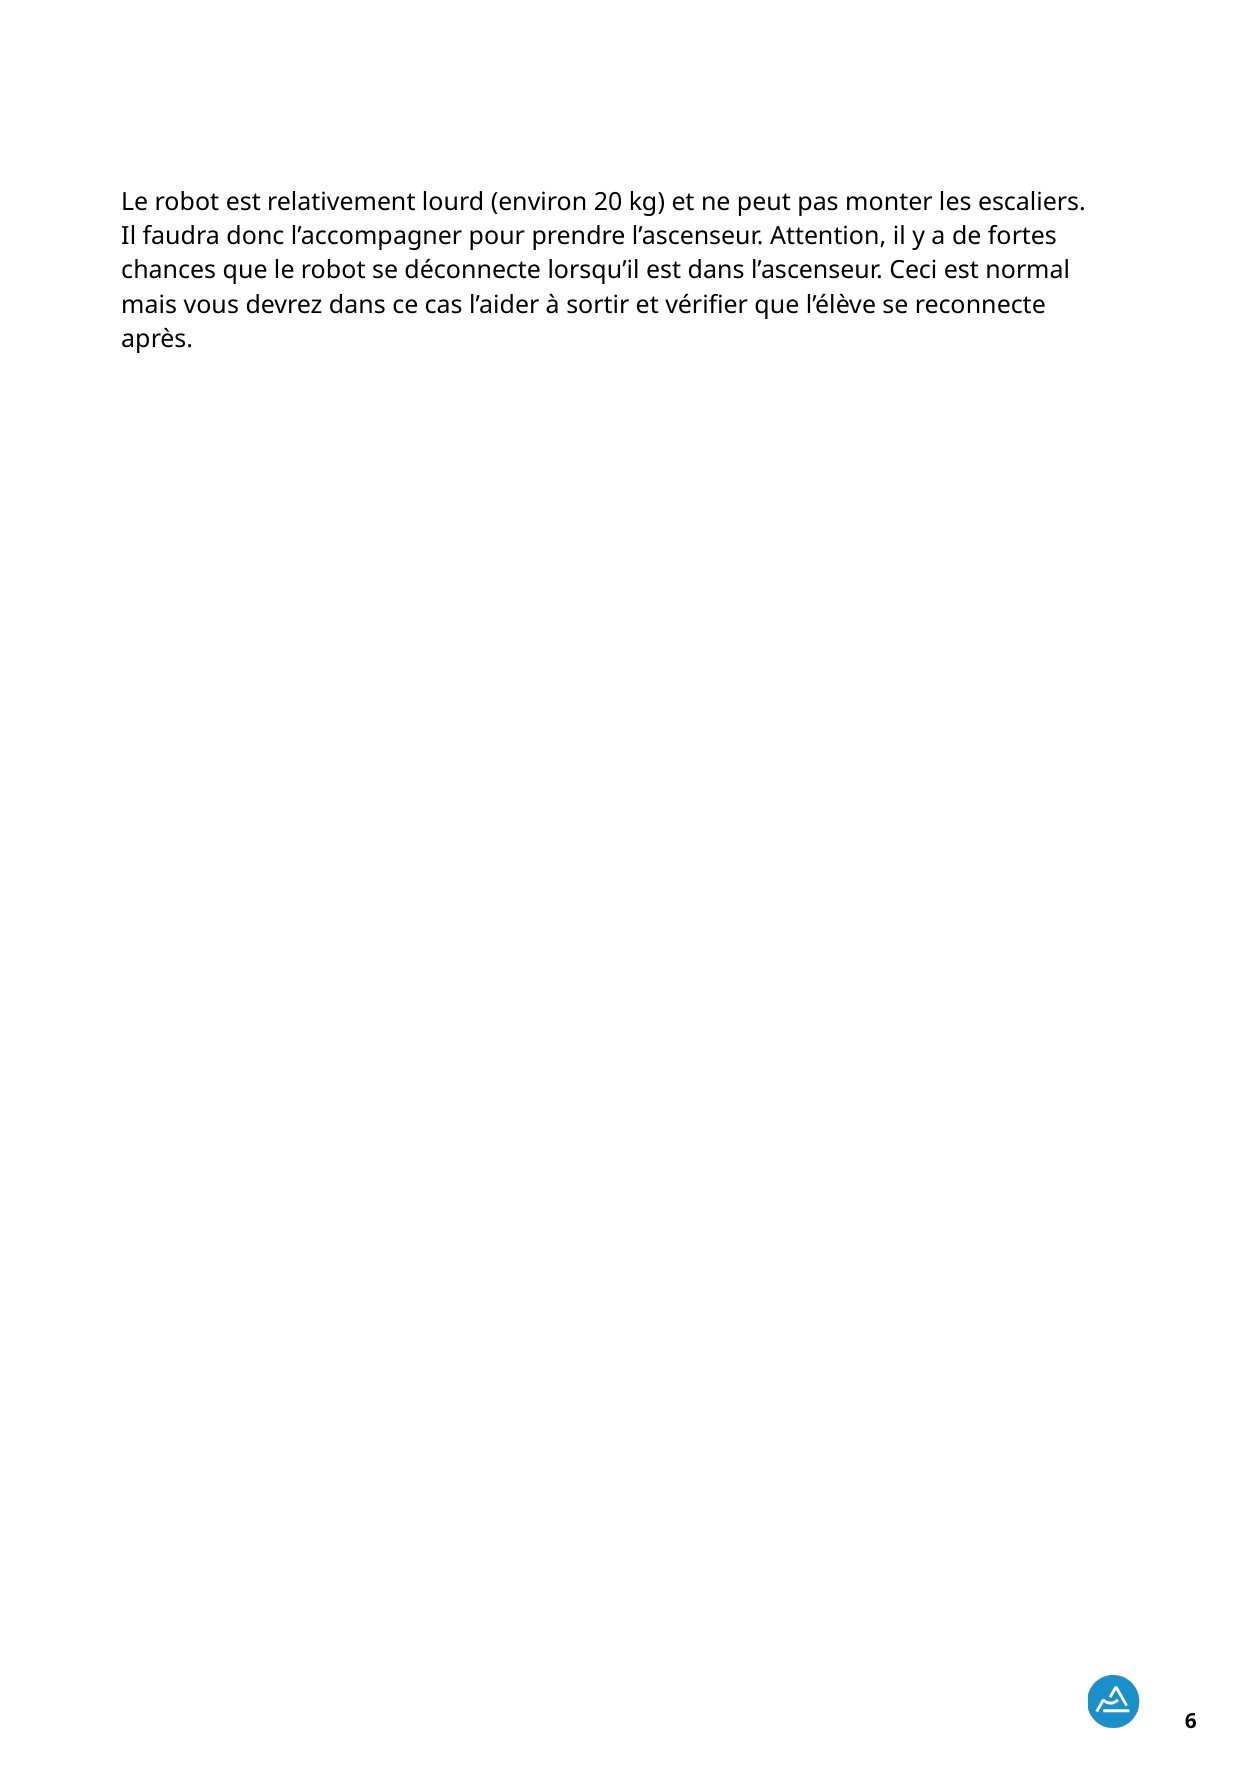

Le robot est relativement lourd (environ 20 kg) et ne peut pas monter les escaliers.
Il faudra donc l’accompagner pour prendre l’ascenseur. Attention, il y a de fortes chances que le robot se déconnecte lorsqu’il est dans l’ascenseur. Ceci est normal mais vous devrez dans ce cas l’aider à sortir et vérifier que l’élève se reconnecte après.
6